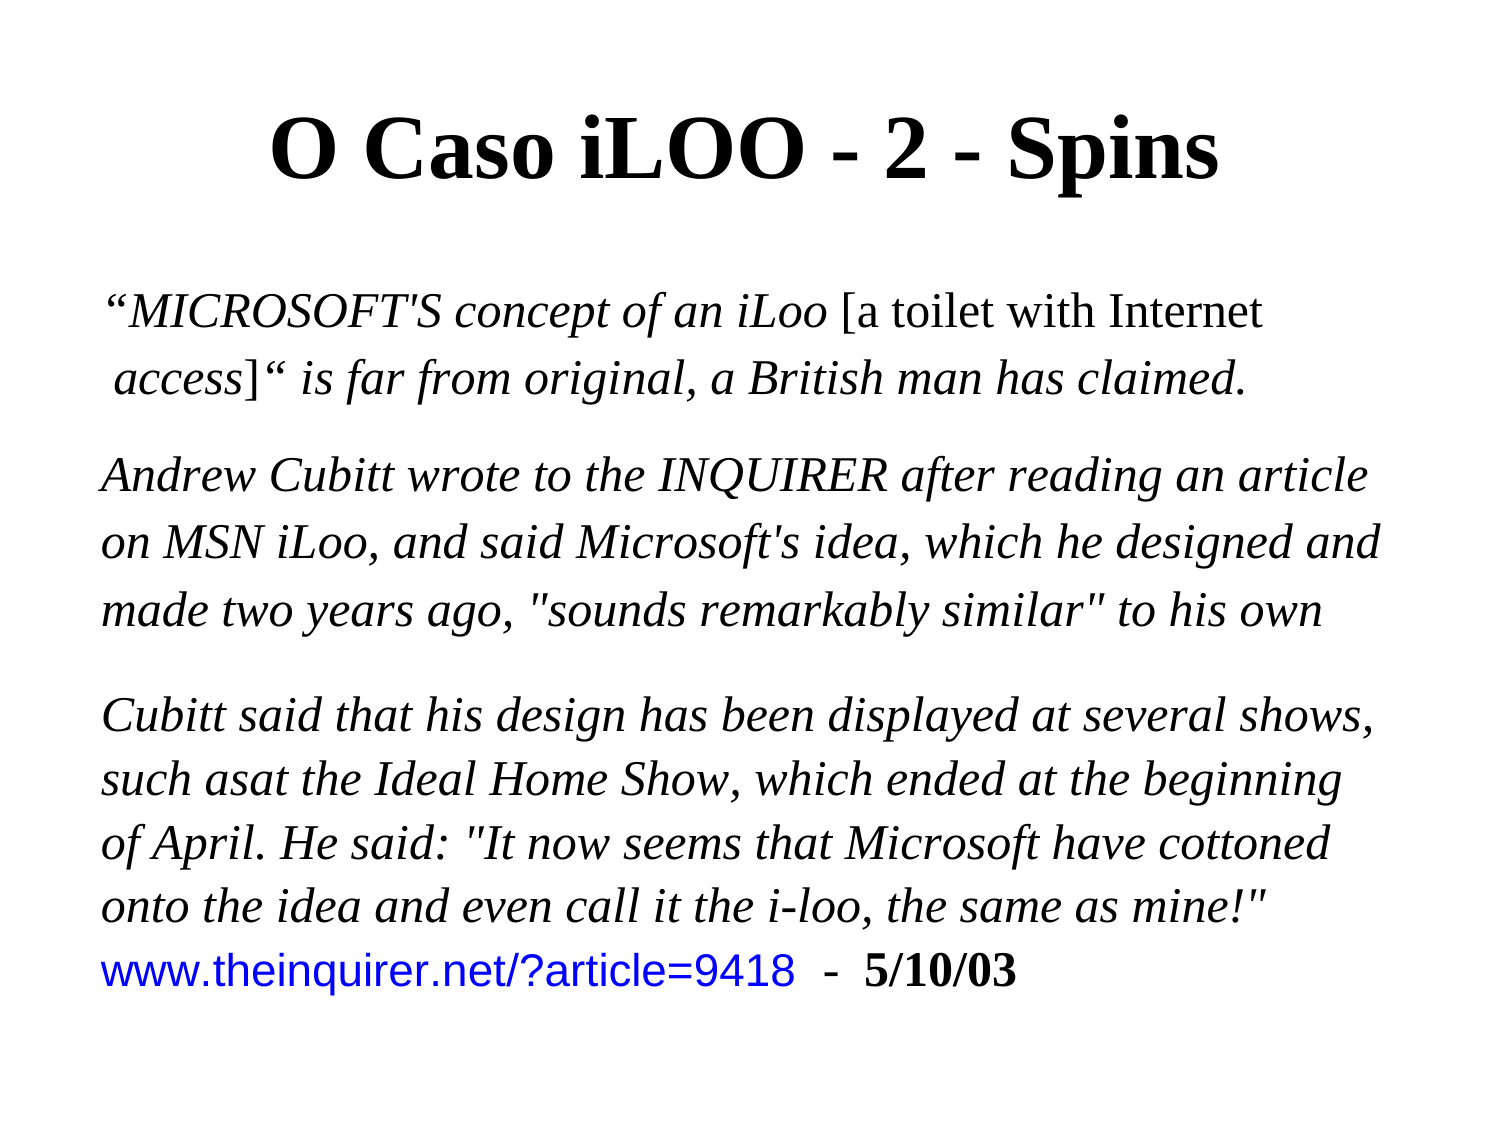

# O Caso iLOO - 2 - Spins
“MICROSOFT'S concept of an iLoo [a toilet with Internet
 access]“ is far from original, a British man has claimed.
Andrew Cubitt wrote to the INQUIRER after reading an article
on MSN iLoo, and said Microsoft's idea, which he designed and
made two years ago, "sounds remarkably similar" to his own
Cubitt said that his design has been displayed at several shows,
such asat the Ideal Home Show, which ended at the beginning
of April. He said: "It now seems that Microsoft have cottoned
onto the idea and even call it the i-loo, the same as mine!"
www.theinquirer.net/?article=9418 - 5/10/03